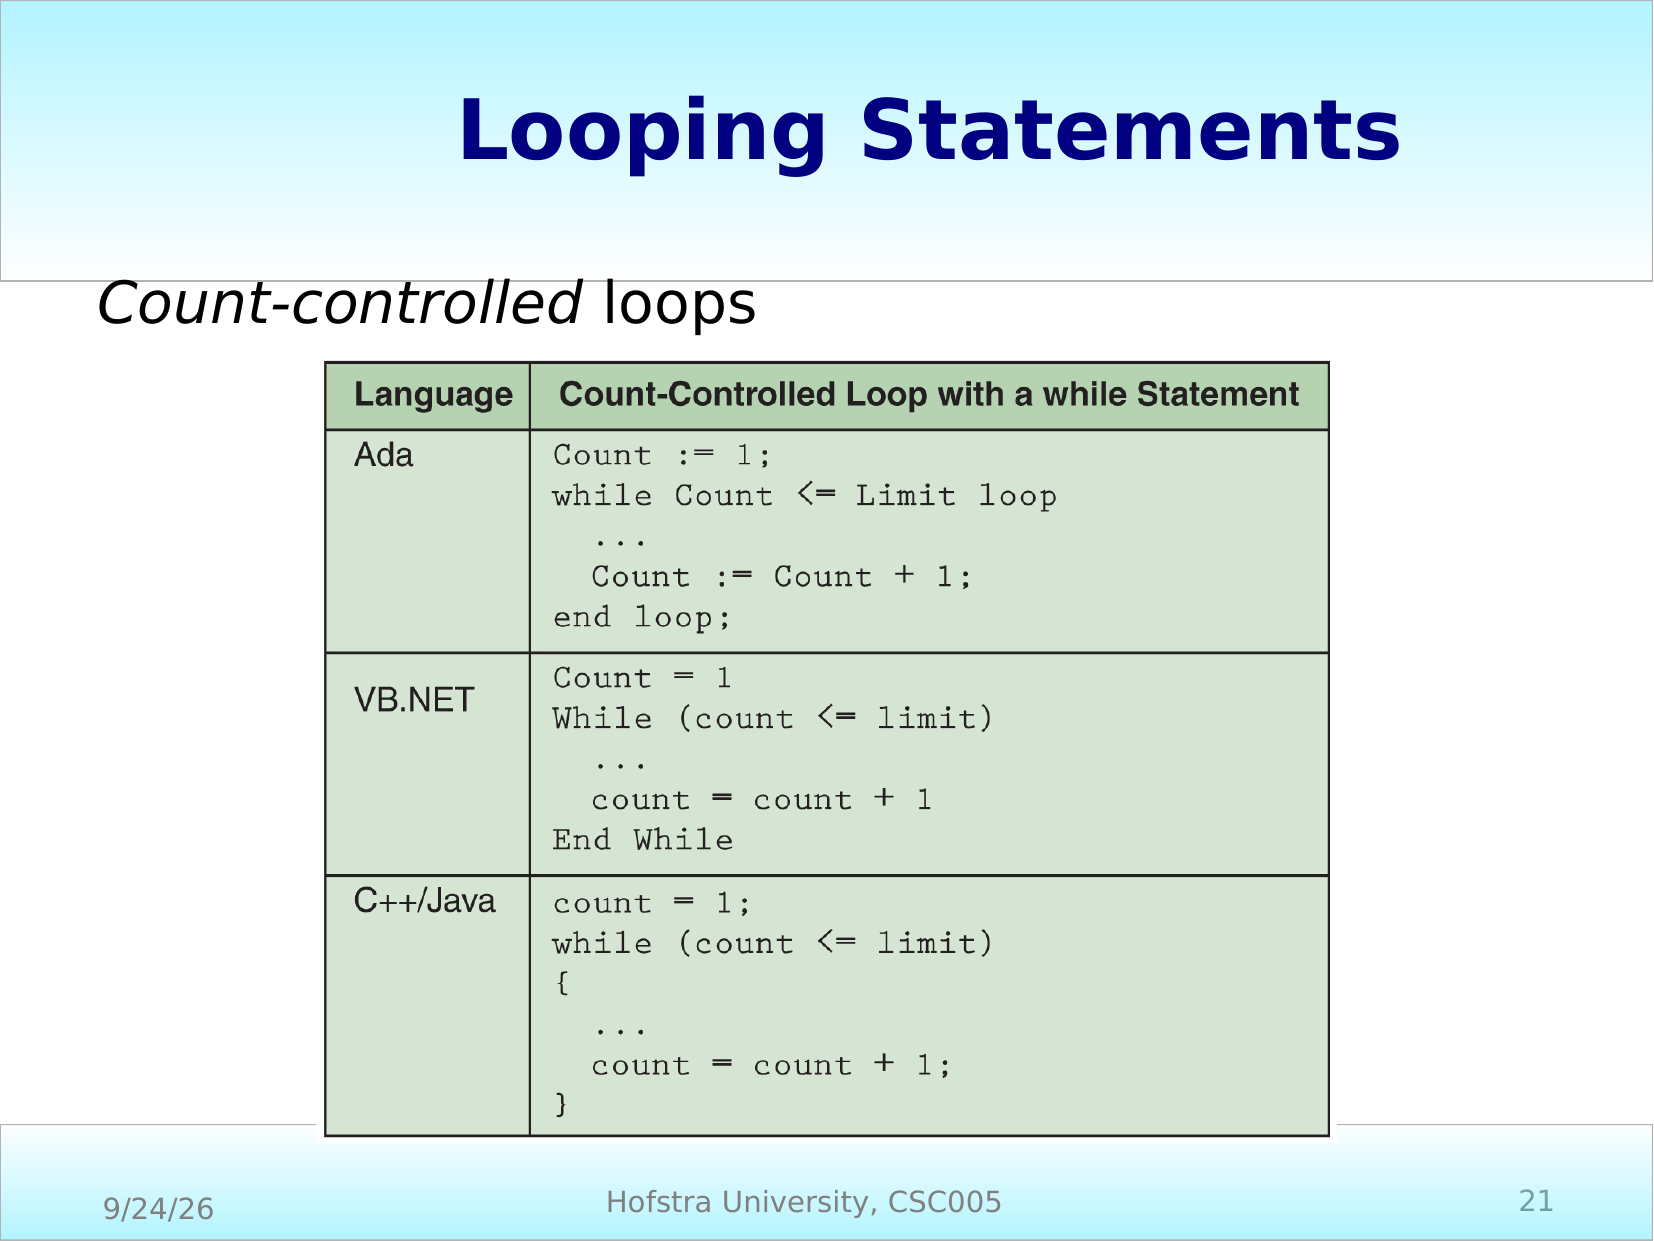

# Looping Statements
Count-controlled loops
21
Hofstra University, CSC005